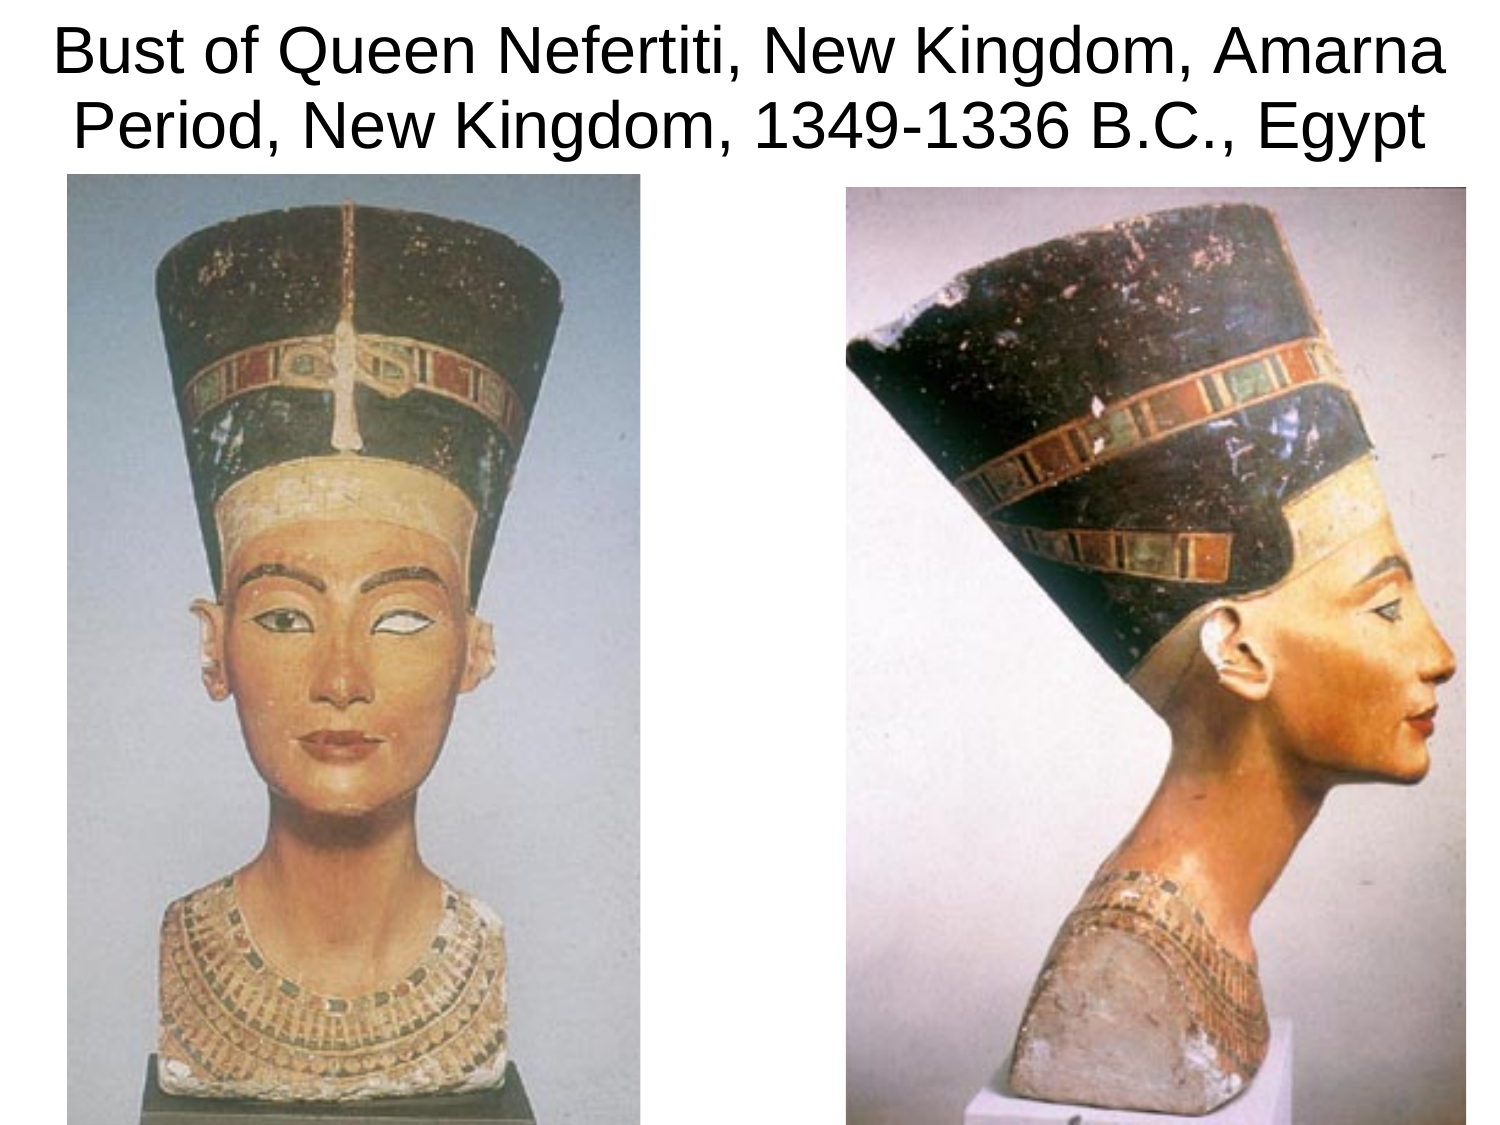

# Bust of Queen Nefertiti, New Kingdom, Amarna Period, New Kingdom, 1349-1336 B.C., Egypt